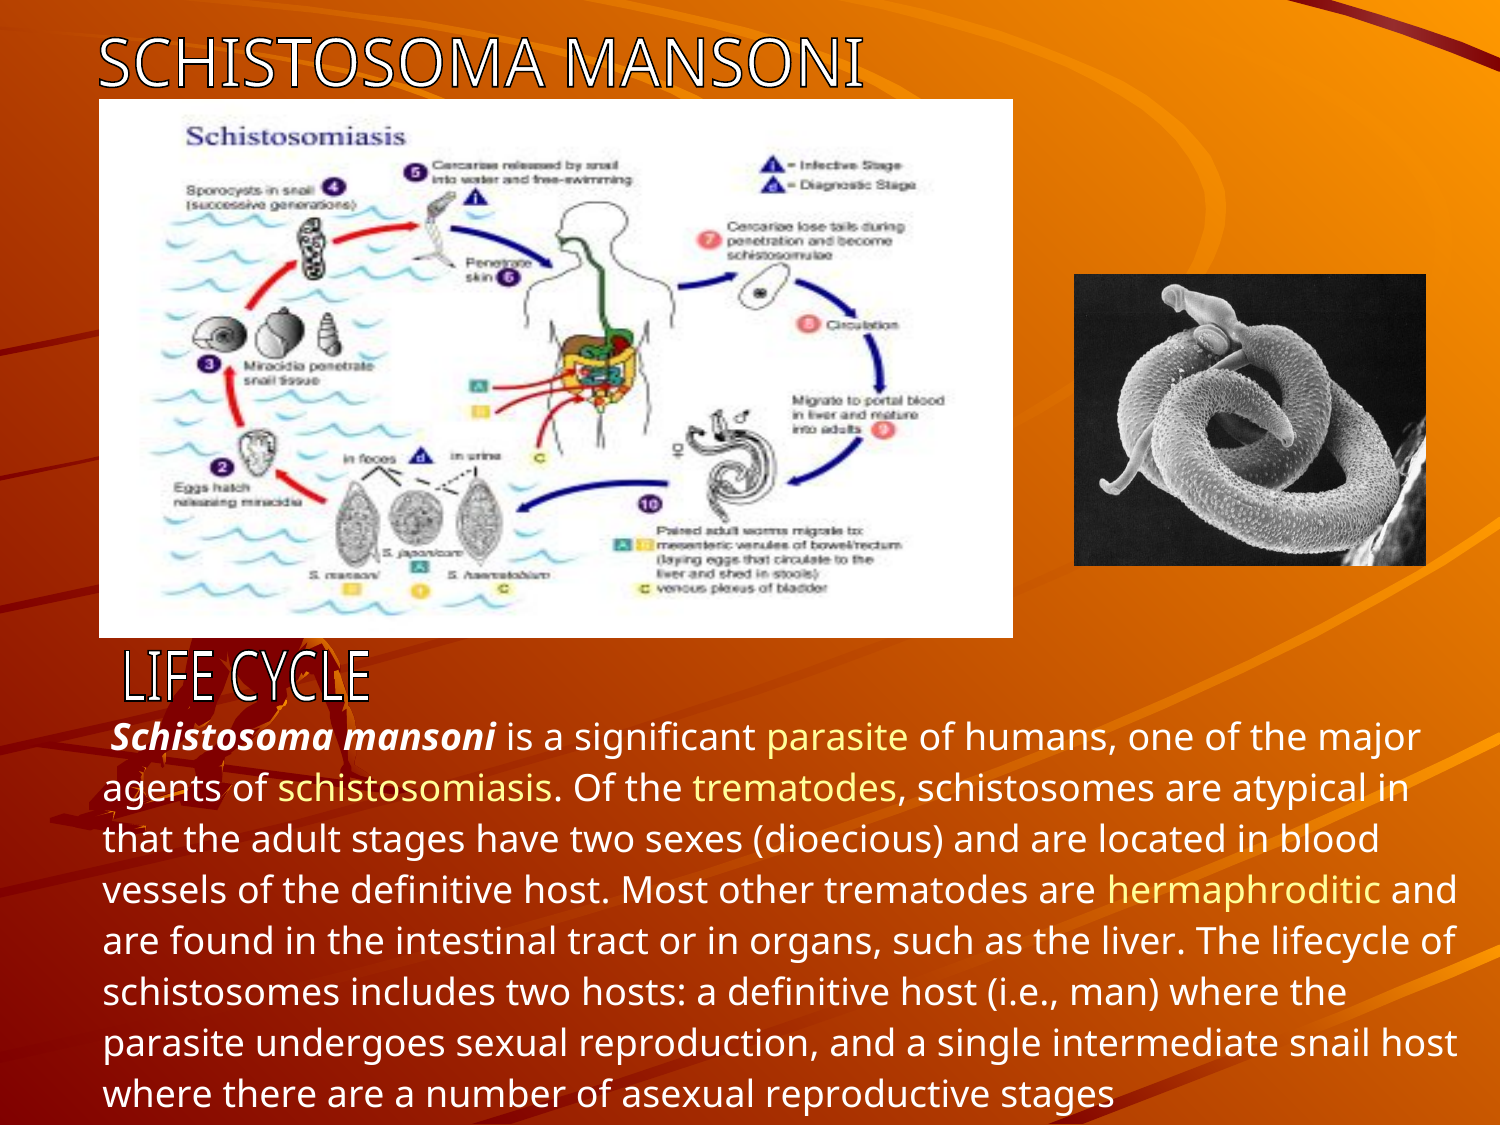

SCHISTOSOMA MANSONI
LIFE CYCLE
 Schistosoma mansoni is a significant parasite of humans, one of the major agents of schistosomiasis. Of the trematodes, schistosomes are atypical in that the adult stages have two sexes (dioecious) and are located in blood vessels of the definitive host. Most other trematodes are hermaphroditic and are found in the intestinal tract or in organs, such as the liver. The lifecycle of schistosomes includes two hosts: a definitive host (i.e., man) where the parasite undergoes sexual reproduction, and a single intermediate snail host where there are a number of asexual reproductive stages